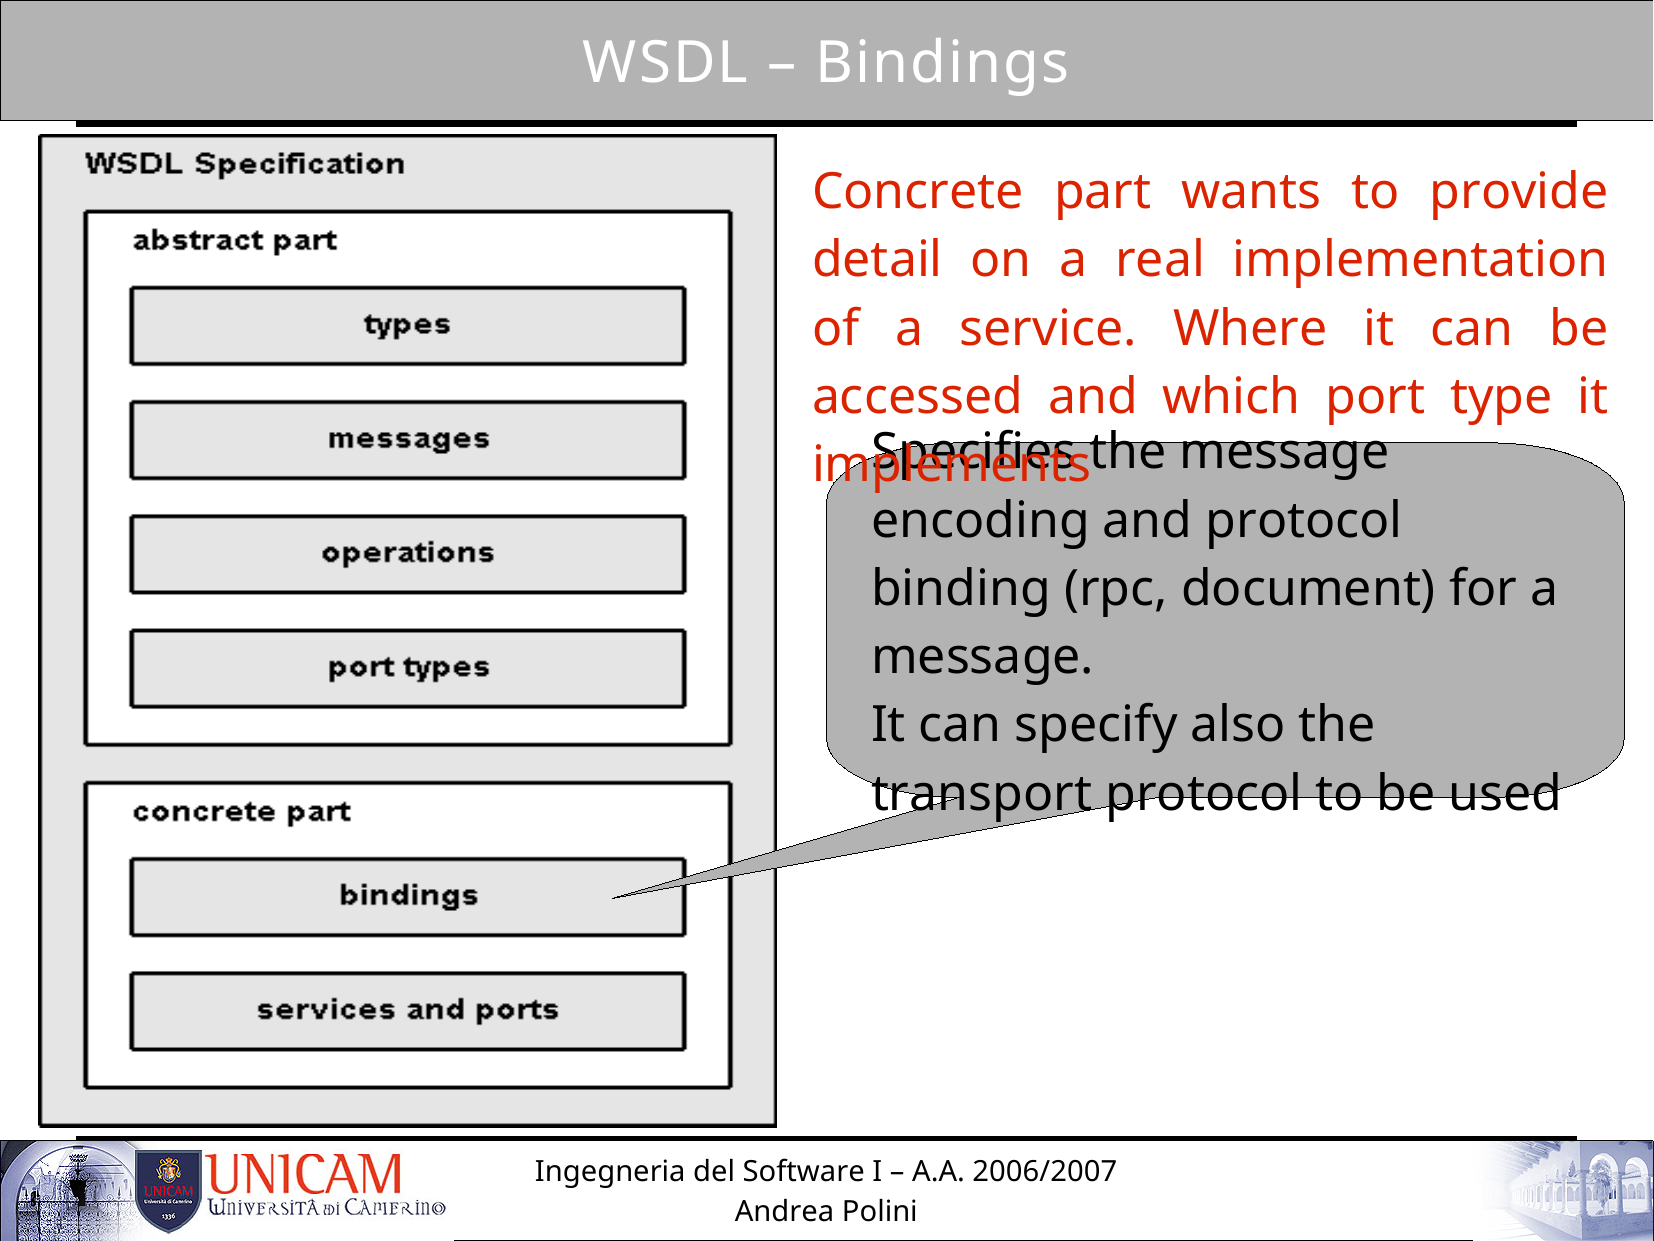

# WSDL – Bindings
Concrete part wants to provide detail on a real implementation of a service. Where it can be accessed and which port type it implements
Specifies the message encoding and protocol binding (rpc, document) for a message.
It can specify also the transport protocol to be used